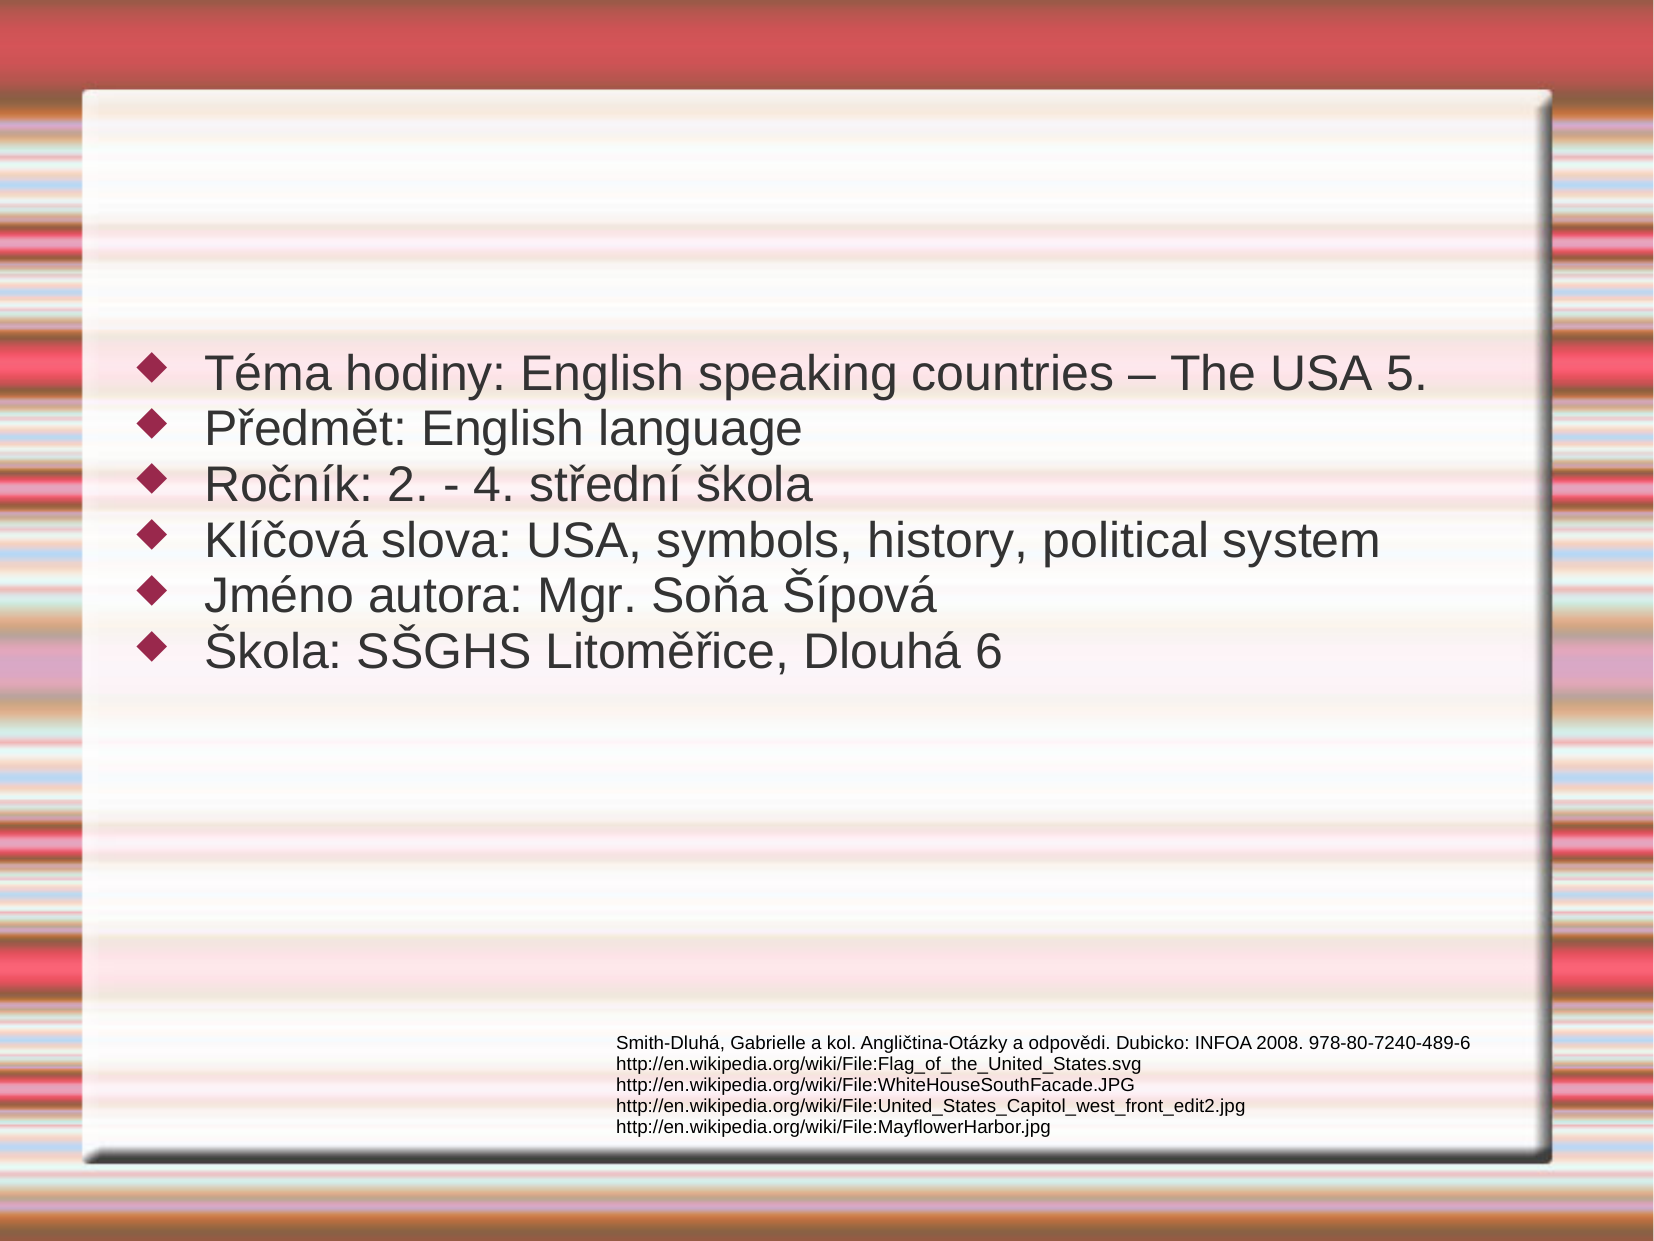

# Téma hodiny: English speaking countries – The USA 5.
Předmět: English language
Ročník: 2. - 4. střední škola
Klíčová slova: USA, symbols, history, political system
Jméno autora: Mgr. Soňa Šípová
Škola: SŠGHS Litoměřice, Dlouhá 6
Smith-Dluhá, Gabrielle a kol. Angličtina-Otázky a odpovědi. Dubicko: INFOA 2008. 978-80-7240-489-6
http://en.wikipedia.org/wiki/File:Flag_of_the_United_States.svg
http://en.wikipedia.org/wiki/File:WhiteHouseSouthFacade.JPG
http://en.wikipedia.org/wiki/File:United_States_Capitol_west_front_edit2.jpg
http://en.wikipedia.org/wiki/File:MayflowerHarbor.jpg